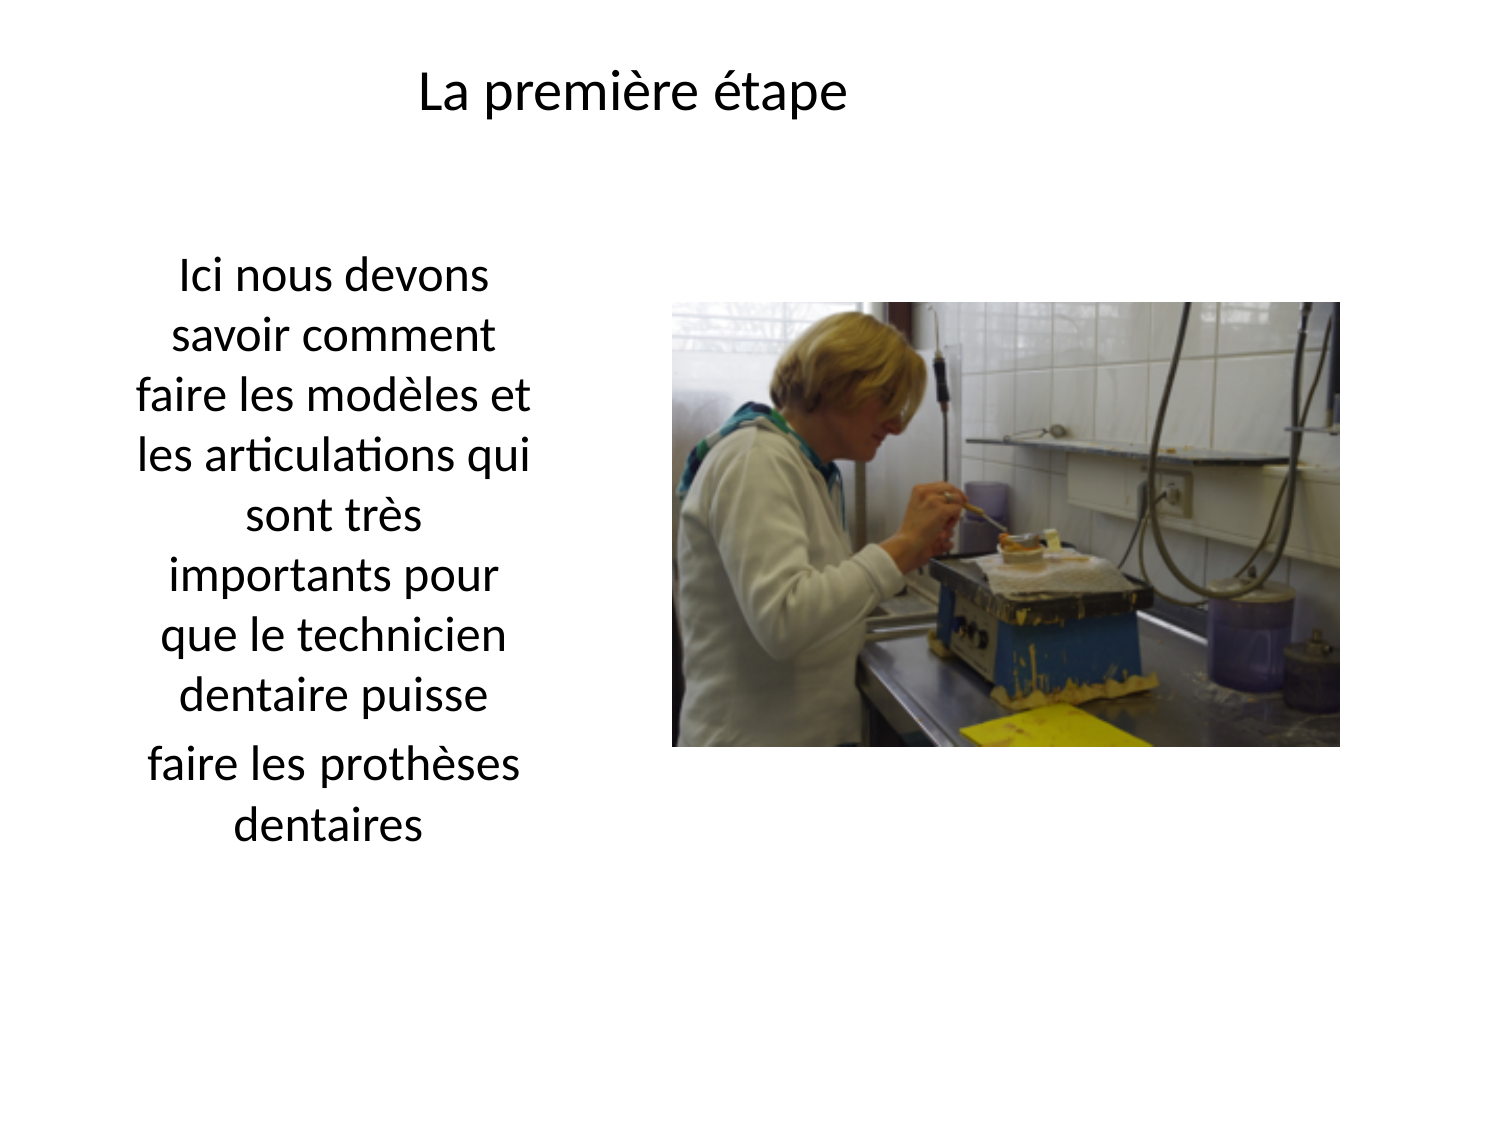

# La première étape
Ici nous devons savoir comment faire les modèles et les articulations qui sont très importants pour que le technicien dentaire puisse faire les prothèses dentaires